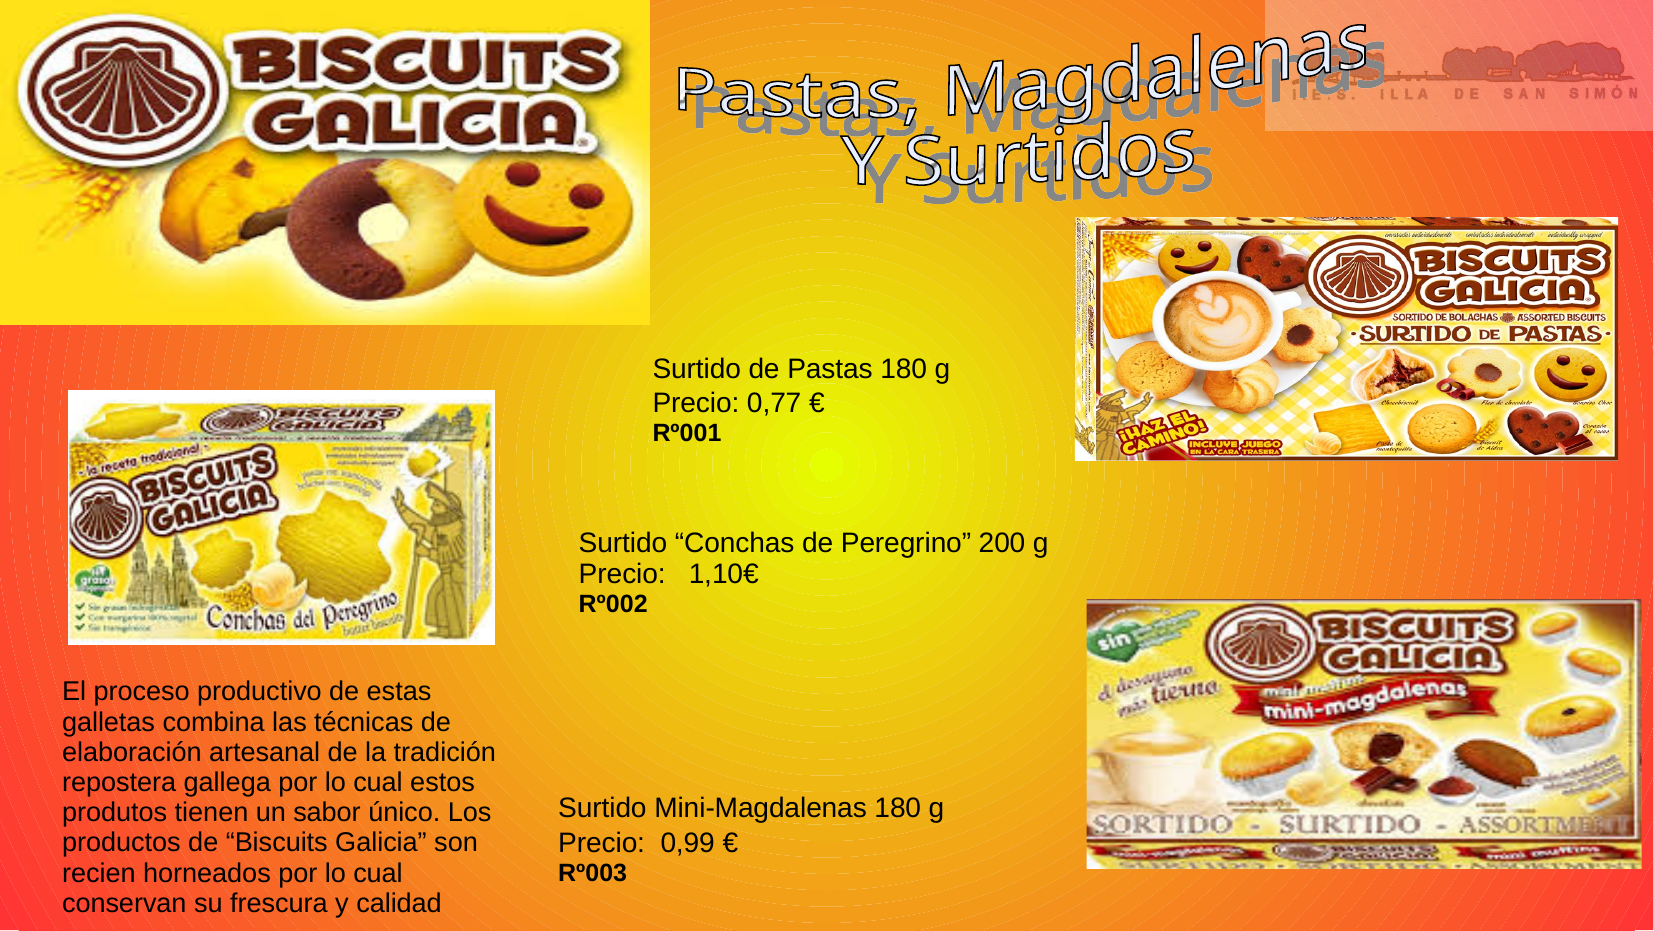

Pastas, Magdalenas
Y Surtidos
Surtido de Pastas 180 g
Precio: 0,77 €
Rº001
Surtido “Conchas de Peregrino” 200 g
Precio: 1,10€
Rº002
El proceso productivo de estas galletas combina las técnicas de elaboración artesanal de la tradición repostera gallega por lo cual estos produtos tienen un sabor único. Los productos de “Biscuits Galicia” son recien horneados por lo cual conservan su frescura y calidad
Surtido Mini-Magdalenas 180 g
Precio: 0,99 €
Rº003